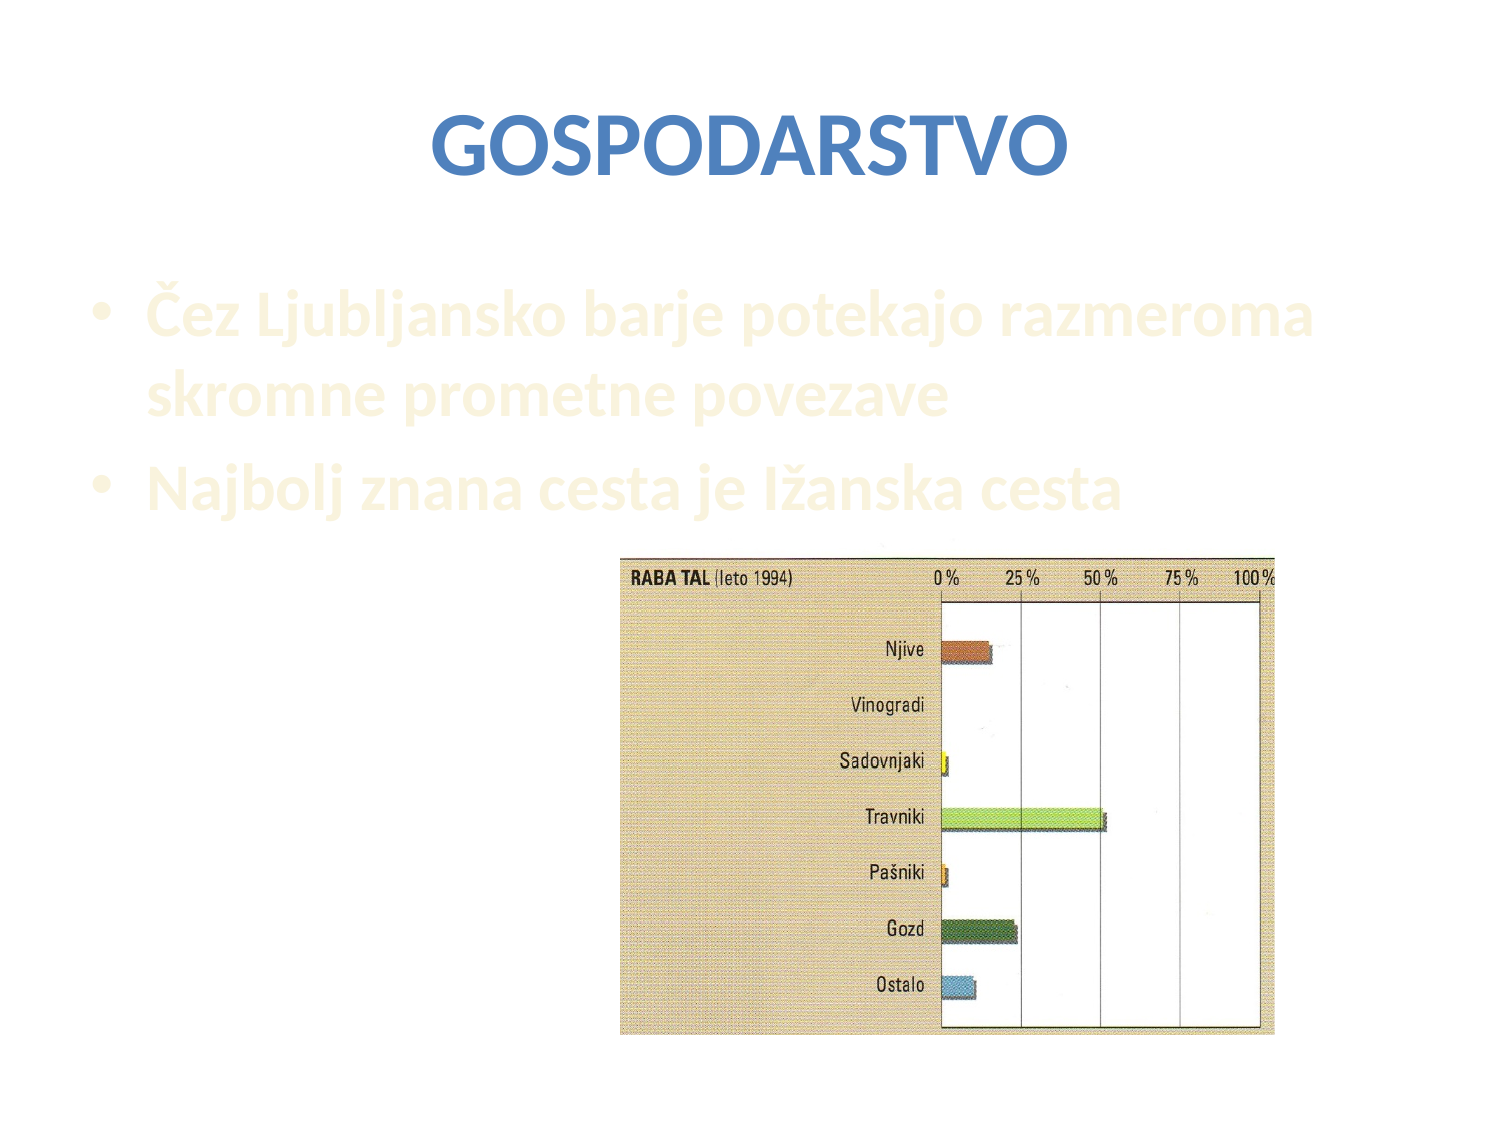

# Gospodarstvo
Čez Ljubljansko barje potekajo razmeroma skromne prometne povezave
Najbolj znana cesta je Ižanska cesta